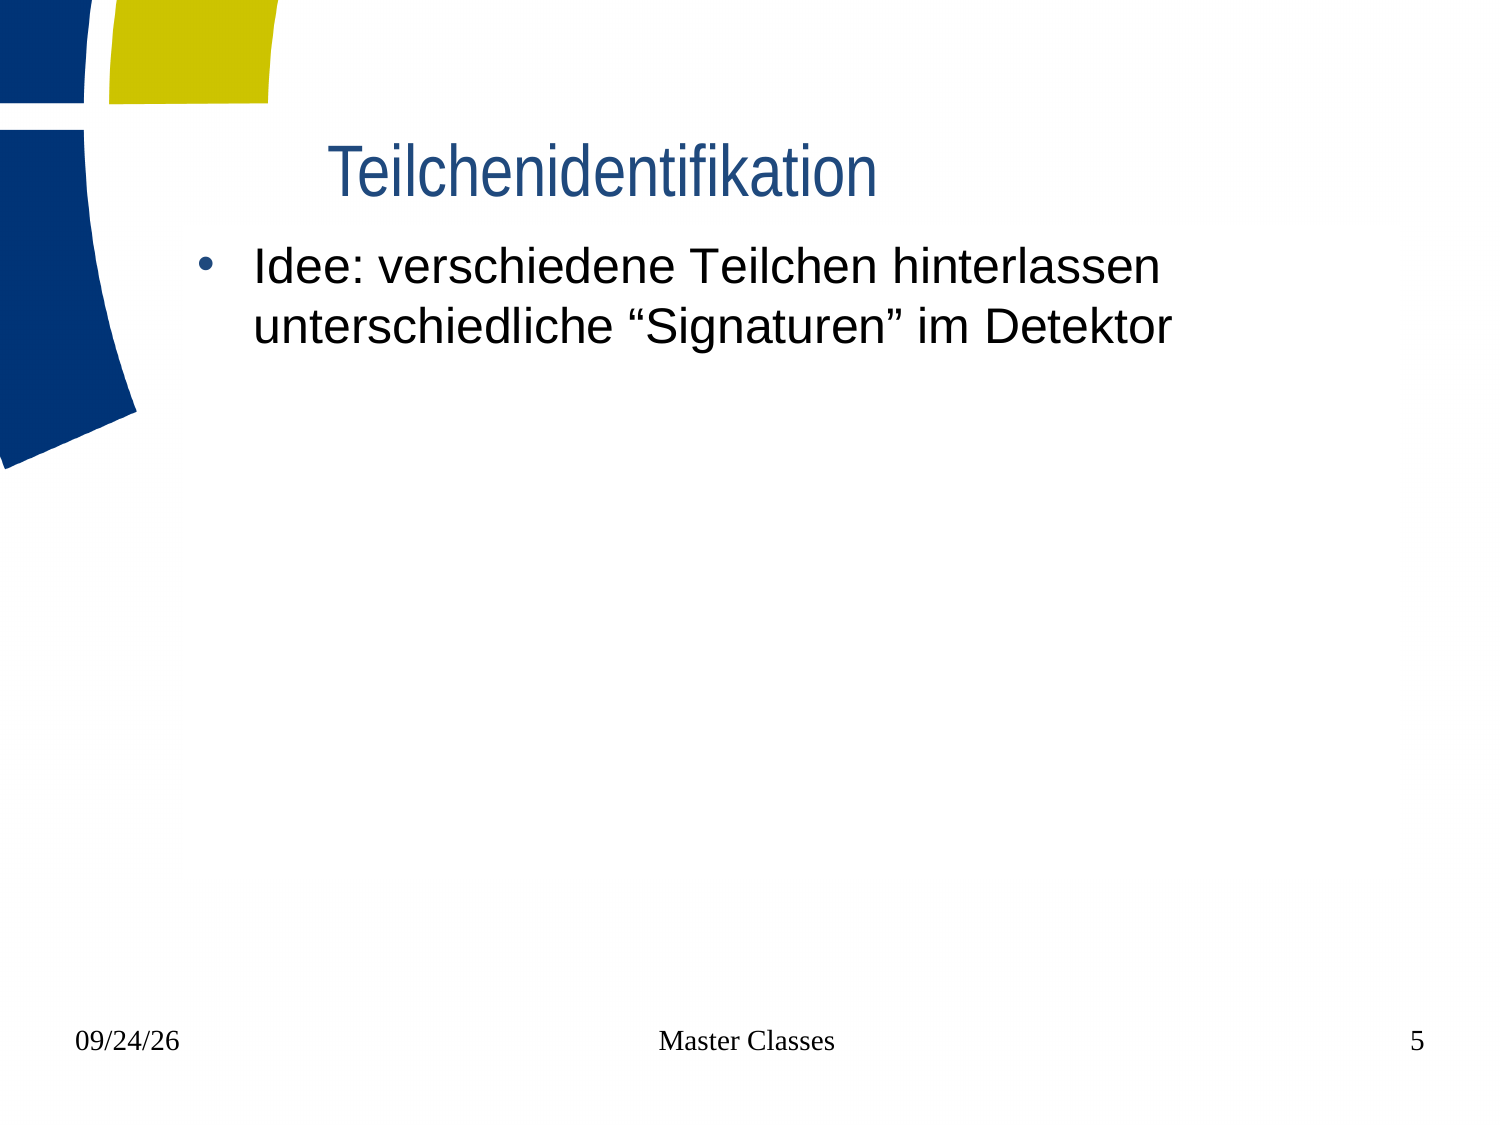

# Teilchenidentifikation
Idee: verschiedene Teilchen hinterlassen unterschiedliche “Signaturen” im Detektor
International Masterclasses 2013
5